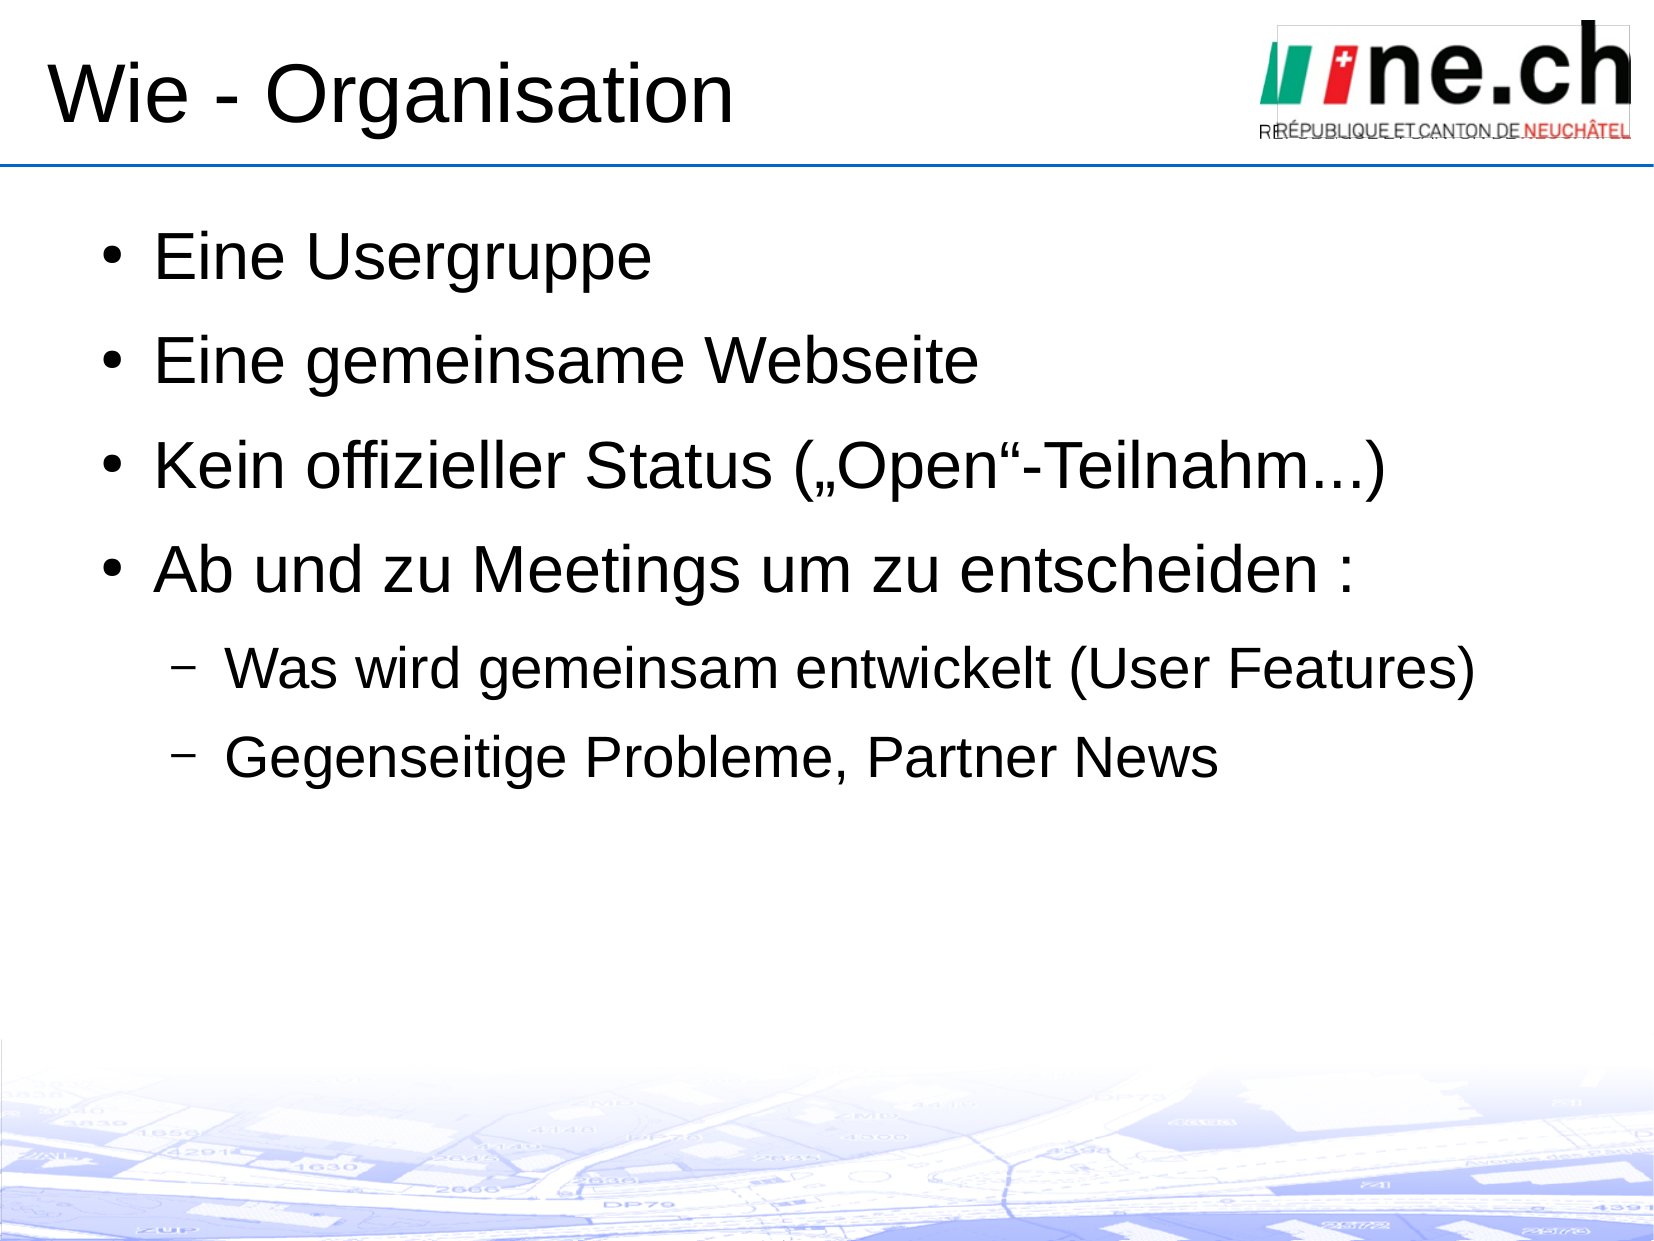

# Wie - Organisation
Eine Usergruppe
Eine gemeinsame Webseite
Kein offizieller Status („Open“-Teilnahm...)
Ab und zu Meetings um zu entscheiden :
Was wird gemeinsam entwickelt (User Features)
Gegenseitige Probleme, Partner News